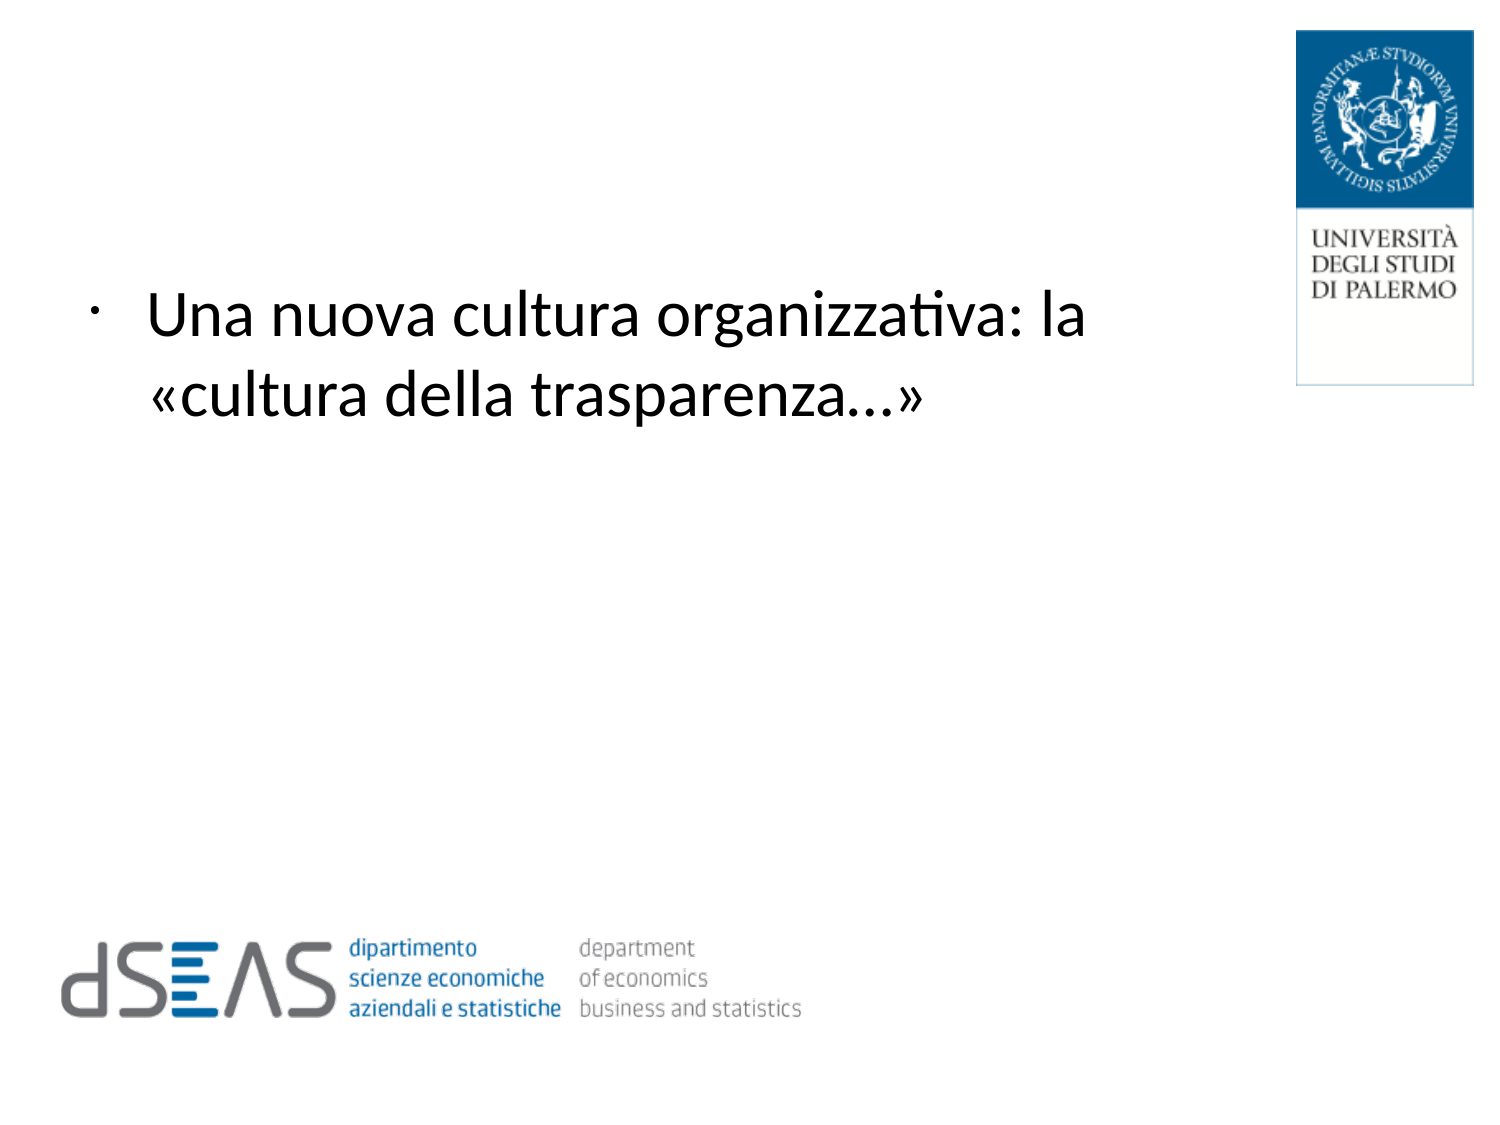

# Una nuova cultura organizzativa: la «cultura della trasparenza…»